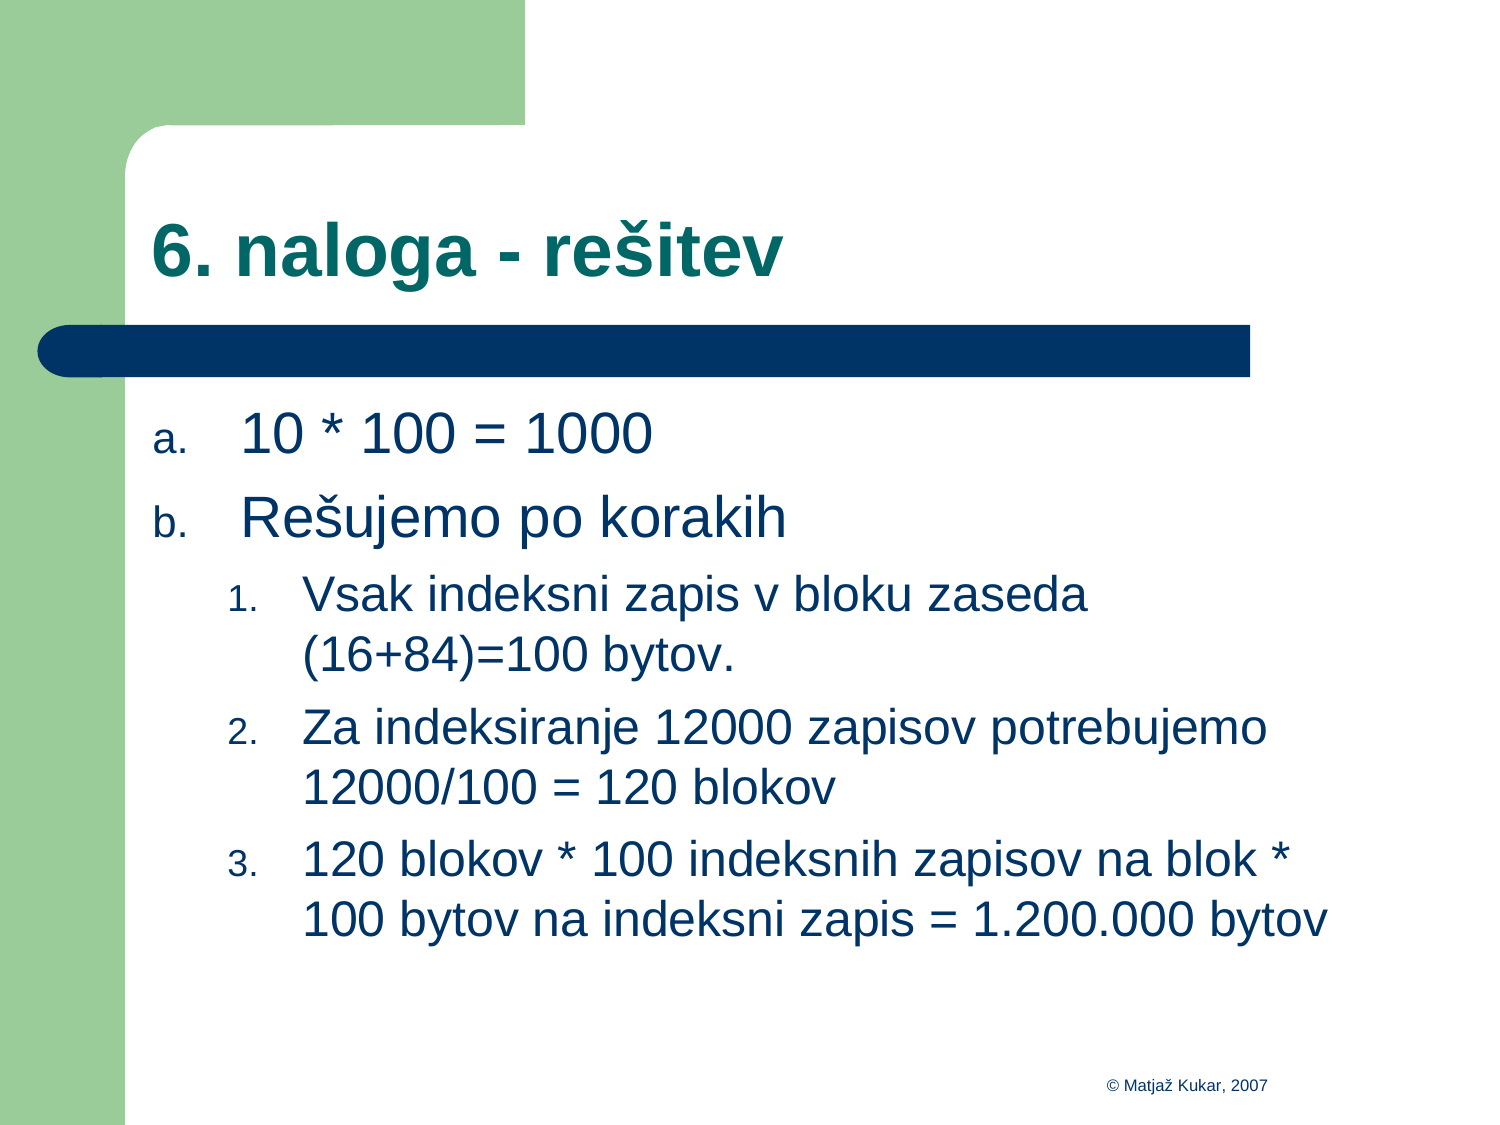

# 6. naloga - rešitev
10 * 100 = 1000
Rešujemo po korakih
Vsak indeksni zapis v bloku zaseda (16+84)=100 bytov.
Za indeksiranje 12000 zapisov potrebujemo 12000/100 = 120 blokov
120 blokov * 100 indeksnih zapisov na blok * 100 bytov na indeksni zapis = 1.200.000 bytov
© Matjaž Kukar, 2007